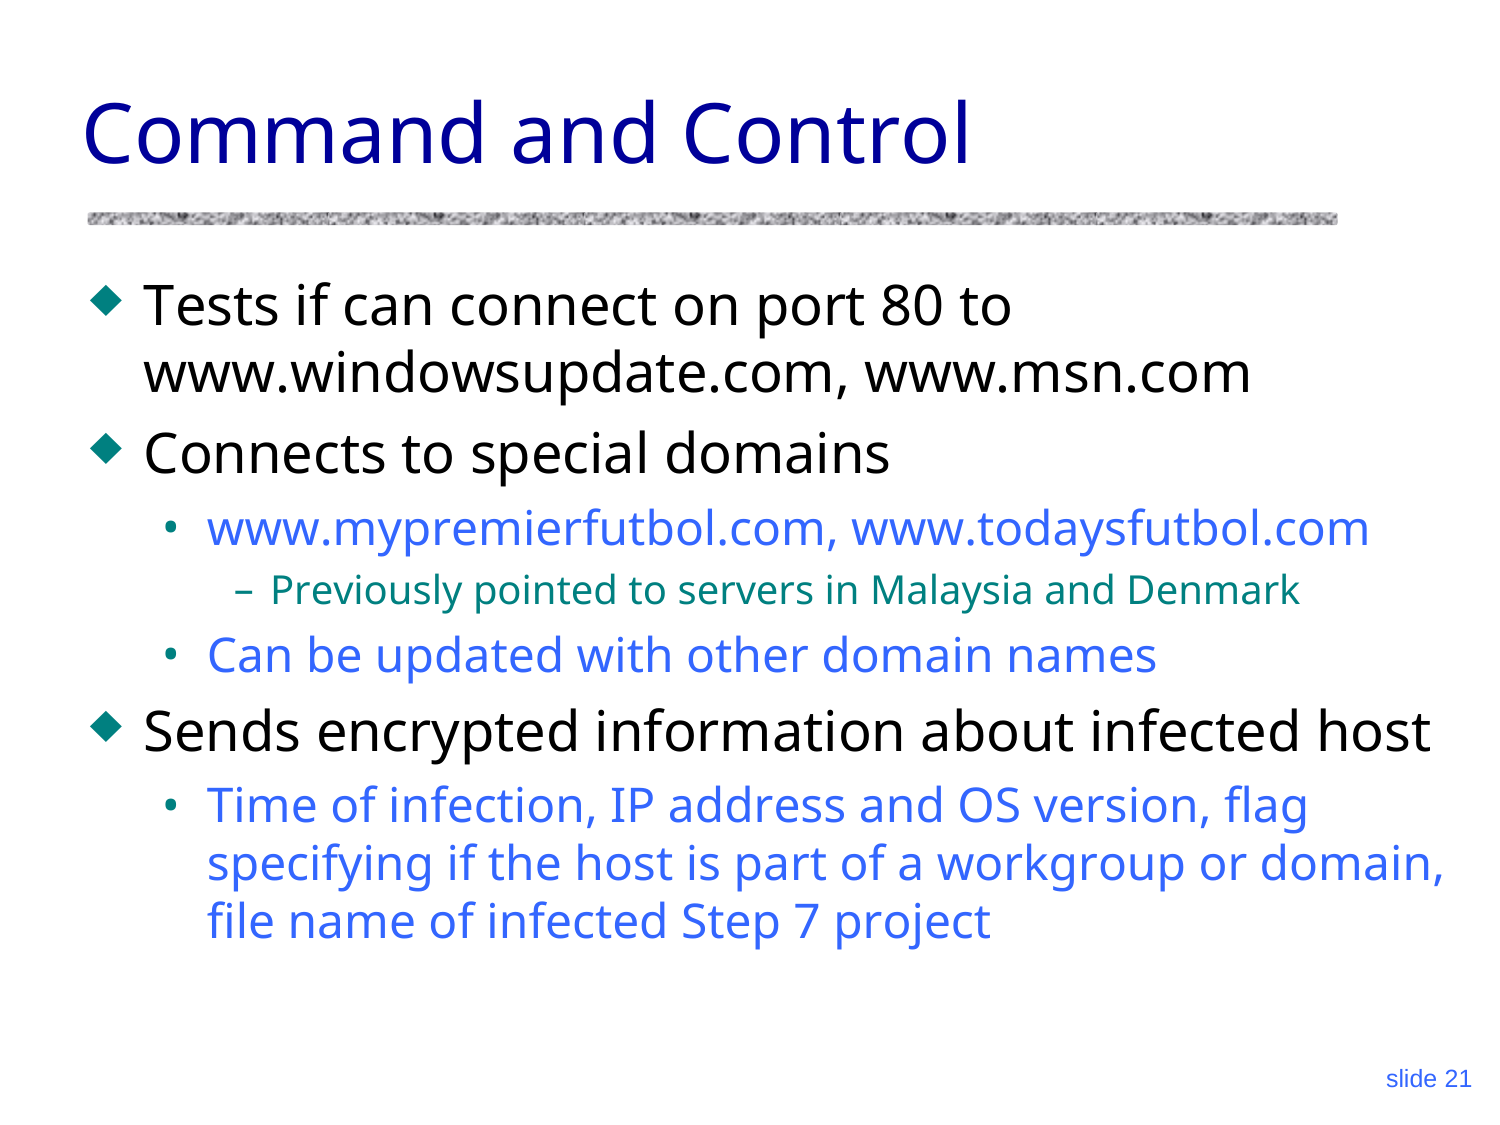

# Command and Control
Tests if can connect on port 80 to www.windowsupdate.com, www.msn.com
Connects to special domains
www.mypremierfutbol.com, www.todaysfutbol.com
Previously pointed to servers in Malaysia and Denmark
Can be updated with other domain names
Sends encrypted information about infected host
Time of infection, IP address and OS version, flag specifying if the host is part of a workgroup or domain, file name of infected Step 7 project
slide